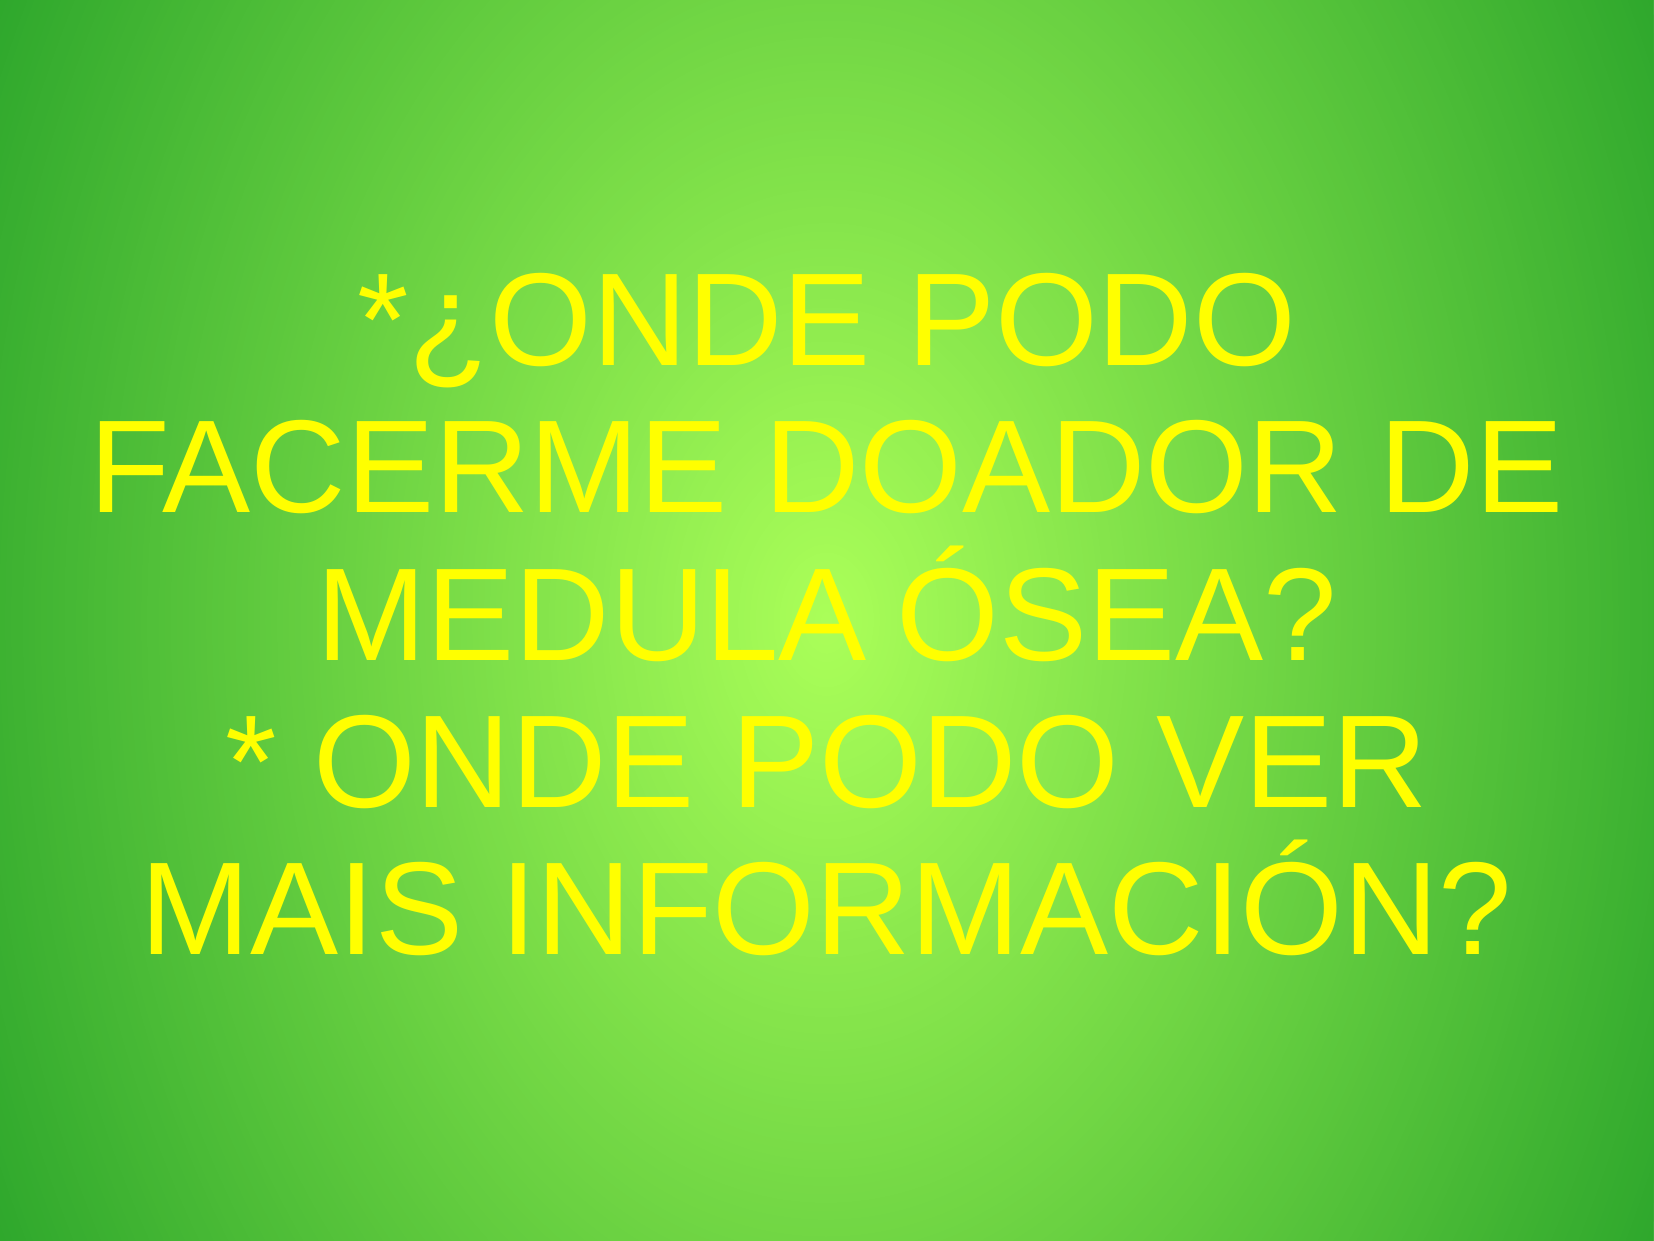

# *¿ONDE PODO FACERME DOADOR DE MEDULA ÓSEA? * ONDE PODO VER MAIS INFORMACIÓN?